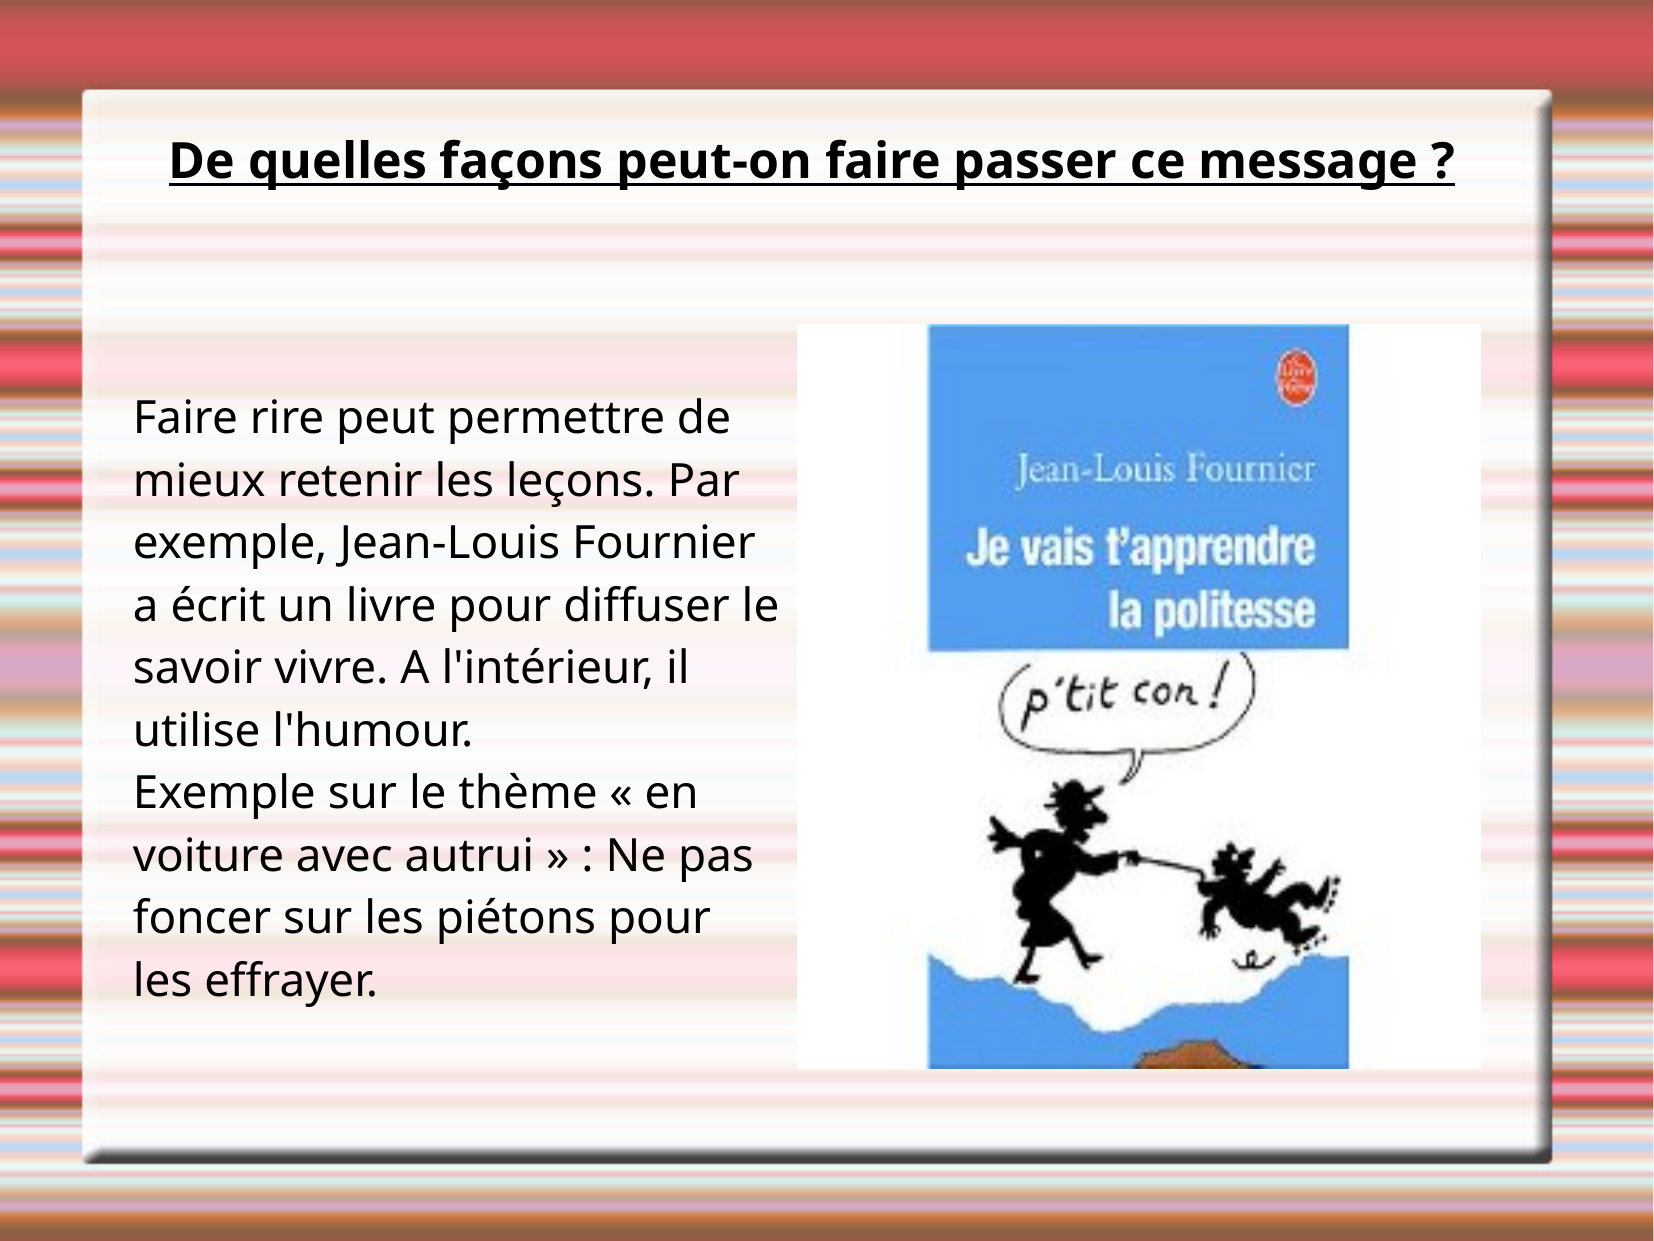

De quelles façons peut-on faire passer ce message ?
Faire rire peut permettre de mieux retenir les leçons. Par exemple, Jean-Louis Fournier a écrit un livre pour diffuser le savoir vivre. A l'intérieur, il utilise l'humour.
Exemple sur le thème « en voiture avec autrui » : Ne pas foncer sur les piétons pour les effrayer.